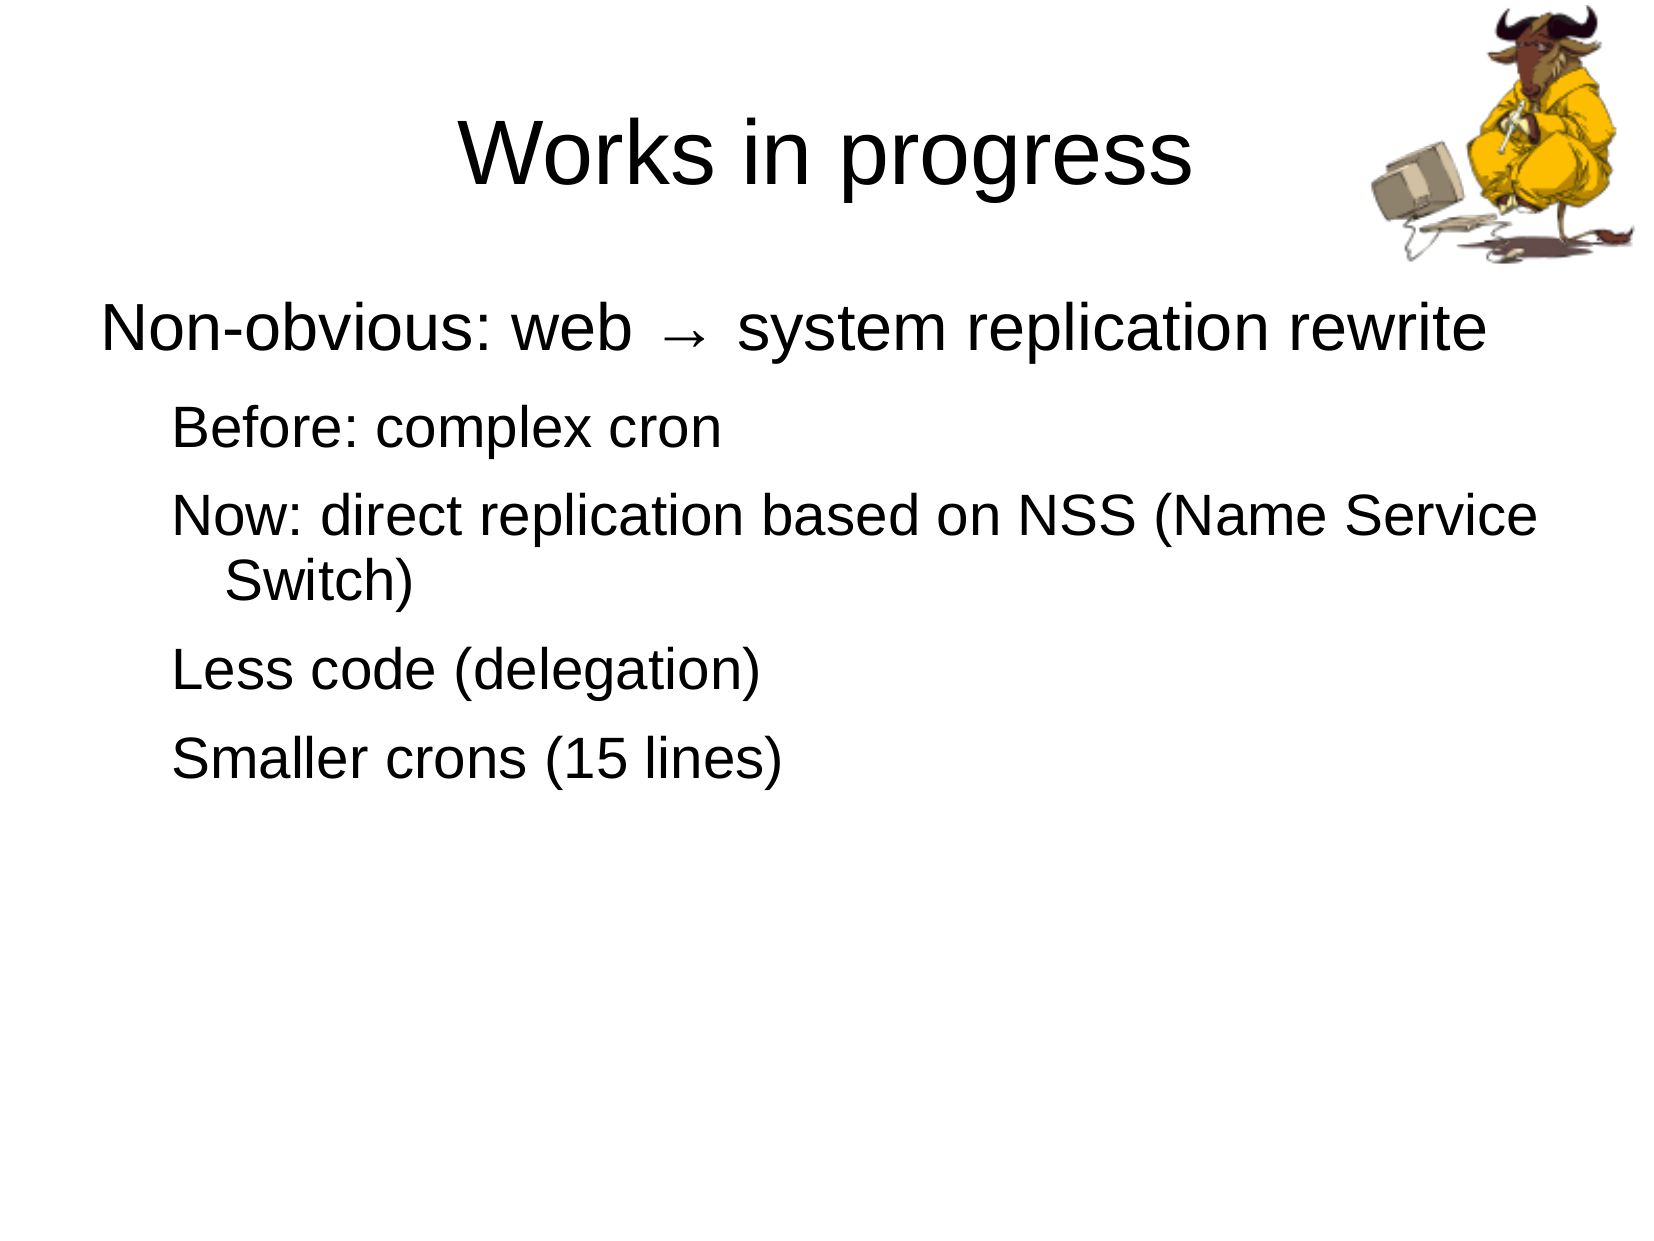

# Works in progress
Non-obvious: web → system replication rewrite
Before: complex cron
Now: direct replication based on NSS (Name Service Switch)
Less code (delegation)
Smaller crons (15 lines)